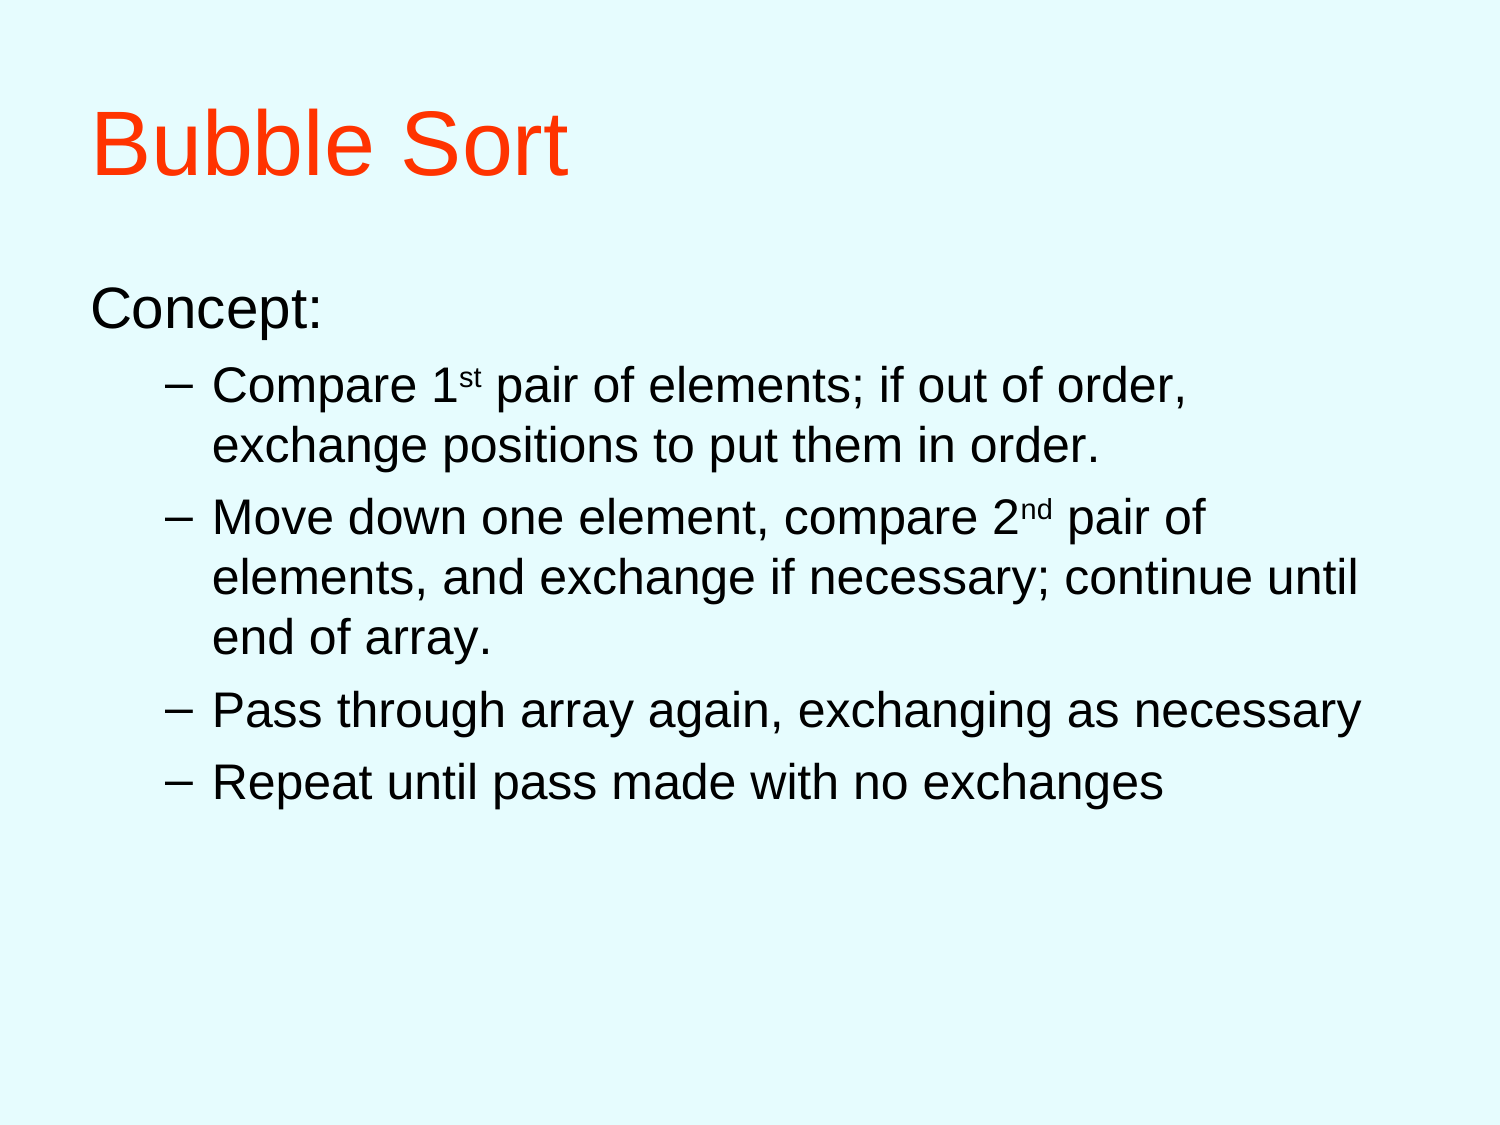

# Bubble Sort
Concept:
Compare 1st pair of elements; if out of order, exchange positions to put them in order.
Move down one element, compare 2nd pair of elements, and exchange if necessary; continue until end of array.
Pass through array again, exchanging as necessary
Repeat until pass made with no exchanges